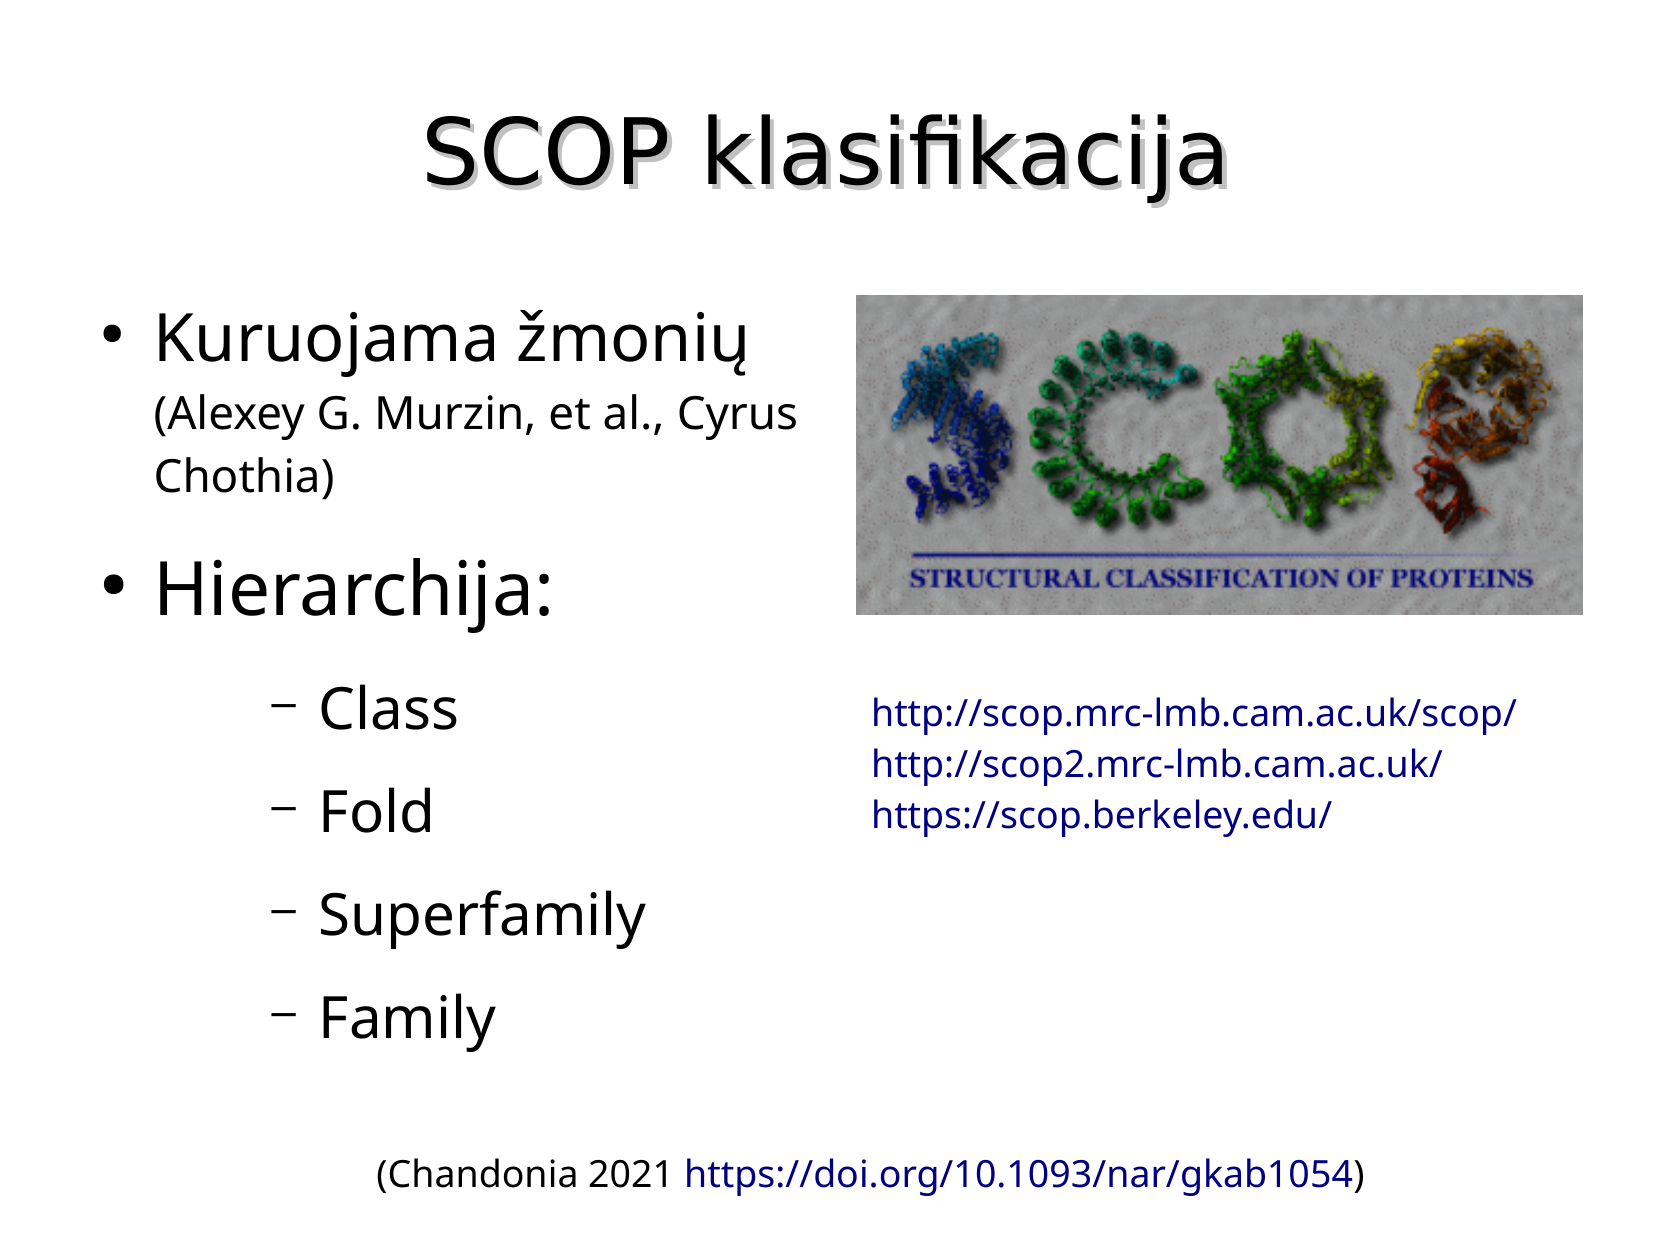

# SCOP klasifikacija
Kuruojama žmonių (Alexey G. Murzin, et al., Cyrus Chothia)
Hierarchija:
Class
Fold
Superfamily
Family
http://scop.mrc-lmb.cam.ac.uk/scop/
http://scop2.mrc-lmb.cam.ac.uk/
https://scop.berkeley.edu/
(Chandonia 2021 https://doi.org/10.1093/nar/gkab1054)